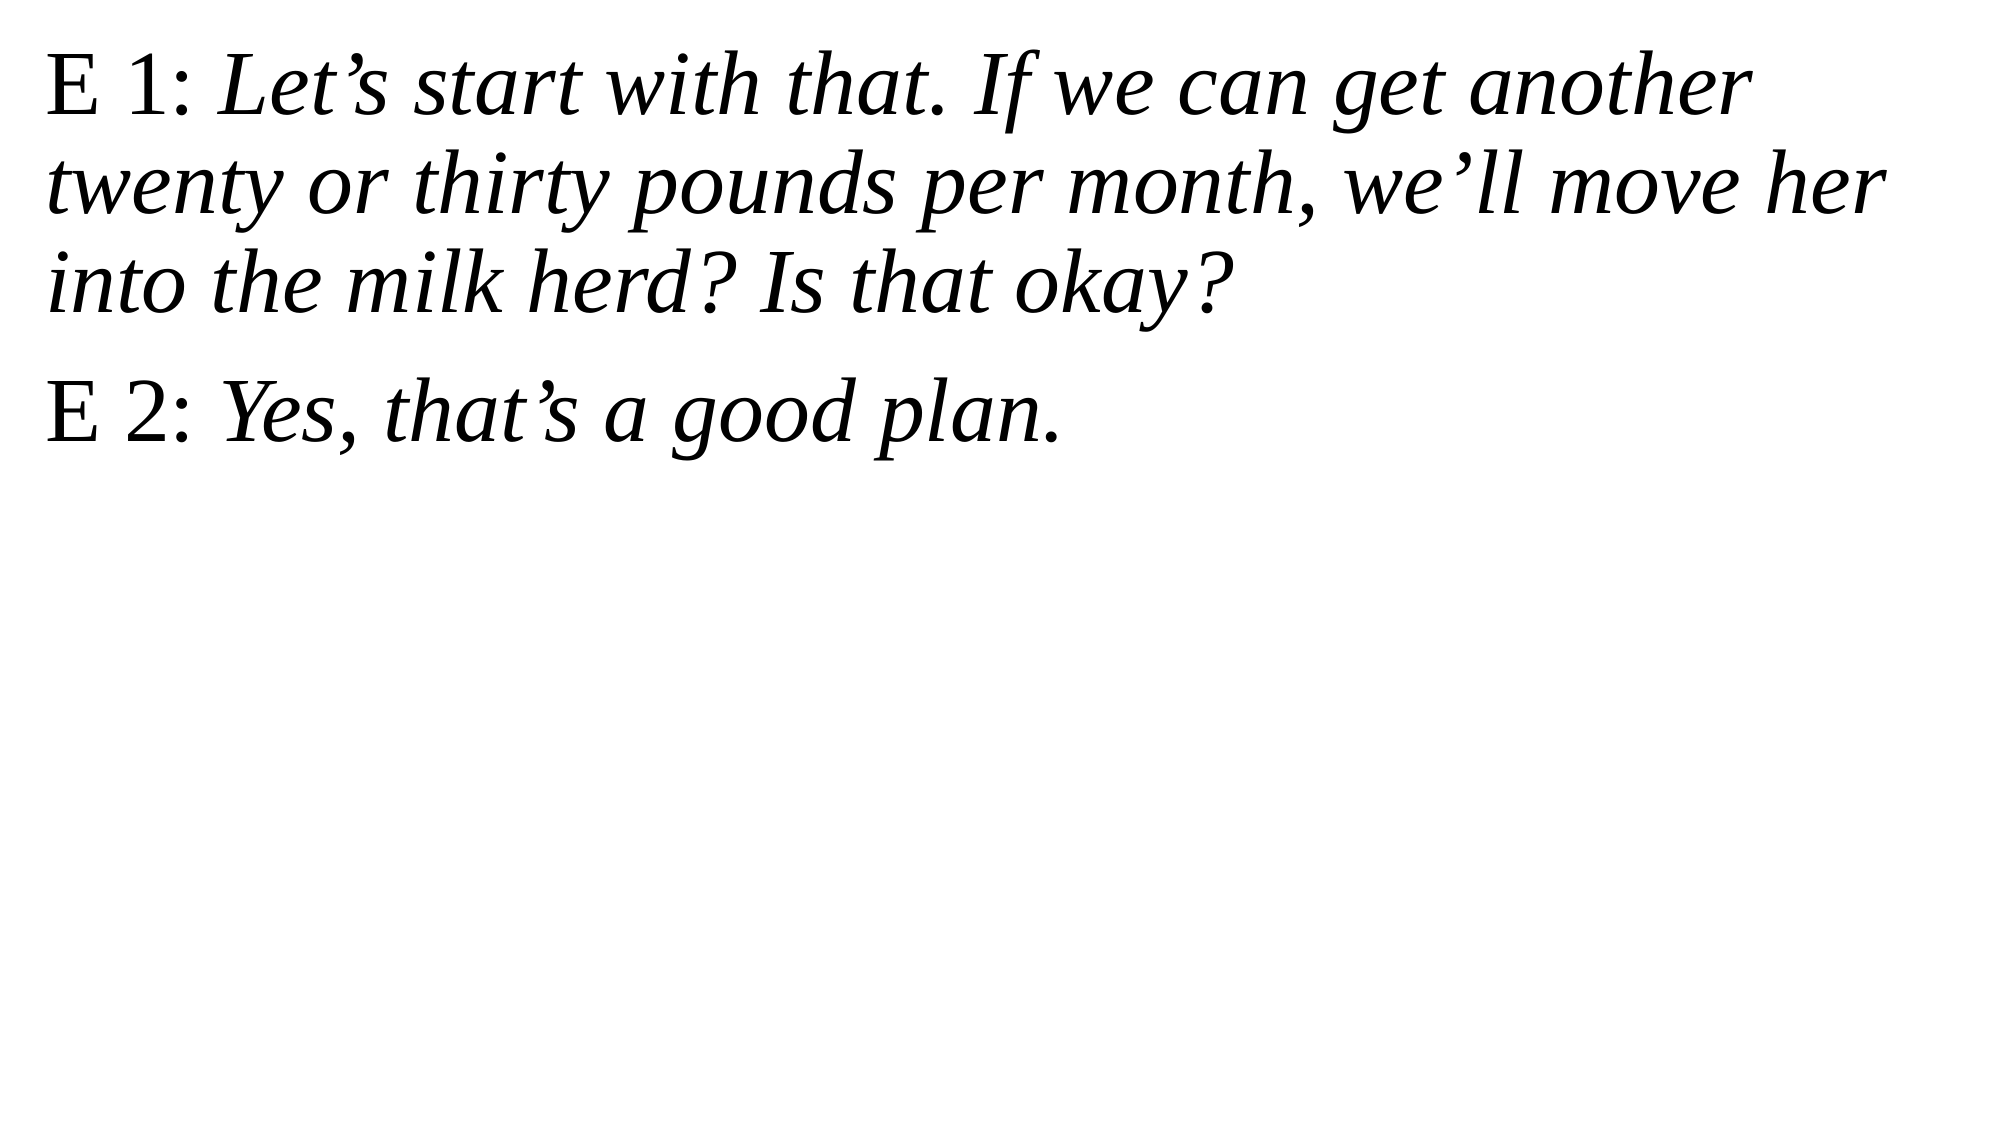

# E 1: Let’s start with that. If we can get another twenty or thirty pounds per month, we’ll move her into the milk herd? Is that okay?
E 2: Yes, that’s a good plan.